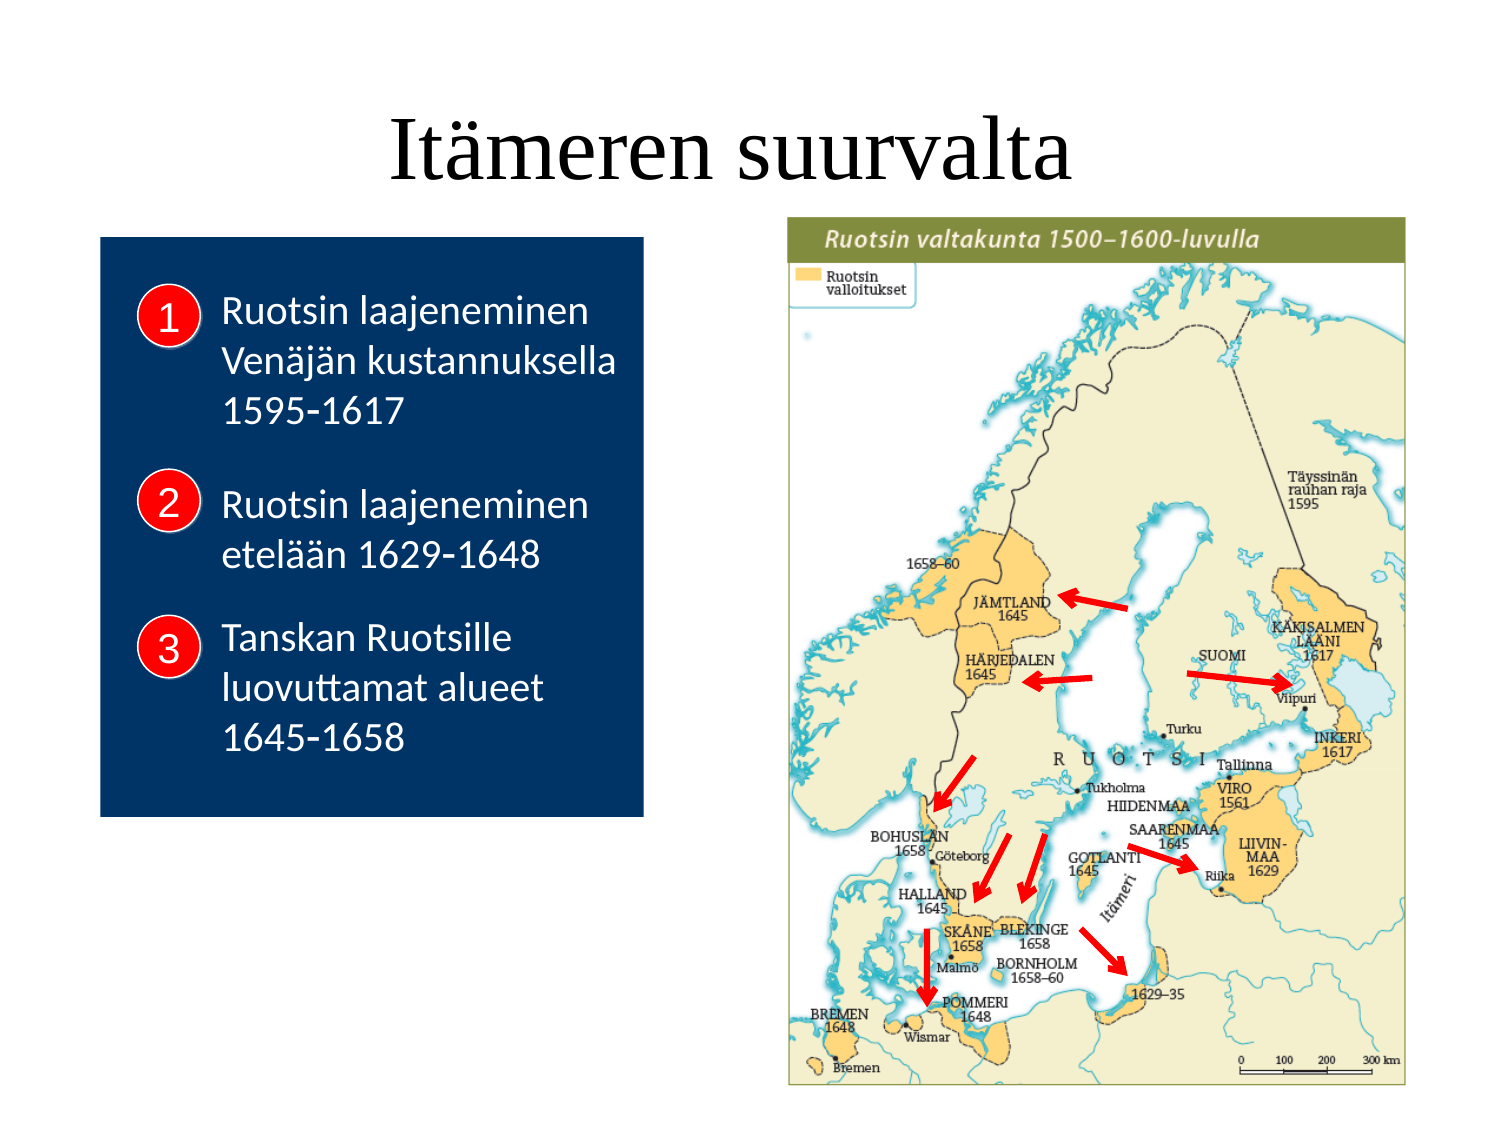

# Itämeren suurvalta
Ruotsin laajeneminen Venäjän kustannuksella 15951617
1
2
Ruotsin laajeneminen etelään 16291648
Tanskan Ruotsille luovuttamat alueet 16451658
3